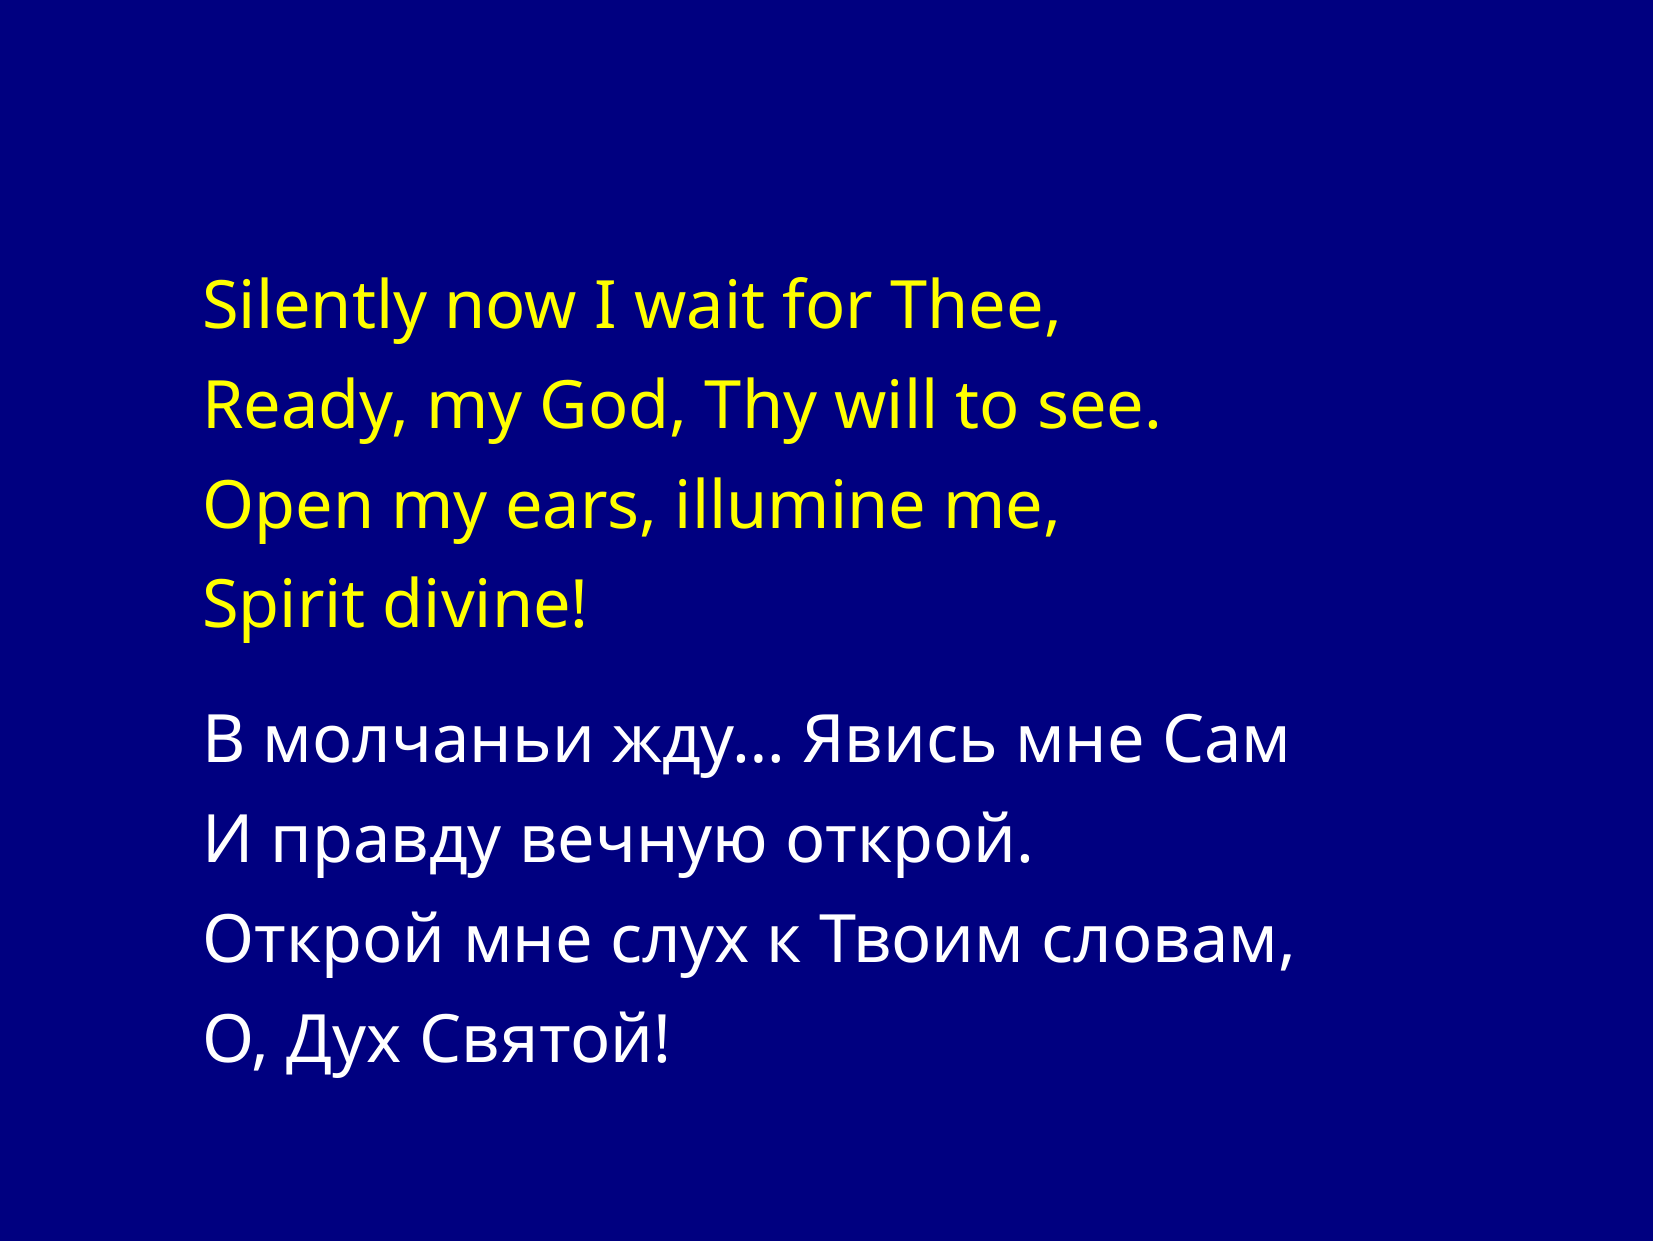

Silently now I wait for Thee,
	Ready, my God, Thy will to see.
	Open my ears, illumine me,
	Spirit divine!
	В молчаньи жду… Явись мне Сам
	И правду вечную открой.
	Открой мне слух к Твоим словам,
	О, Дух Святой!